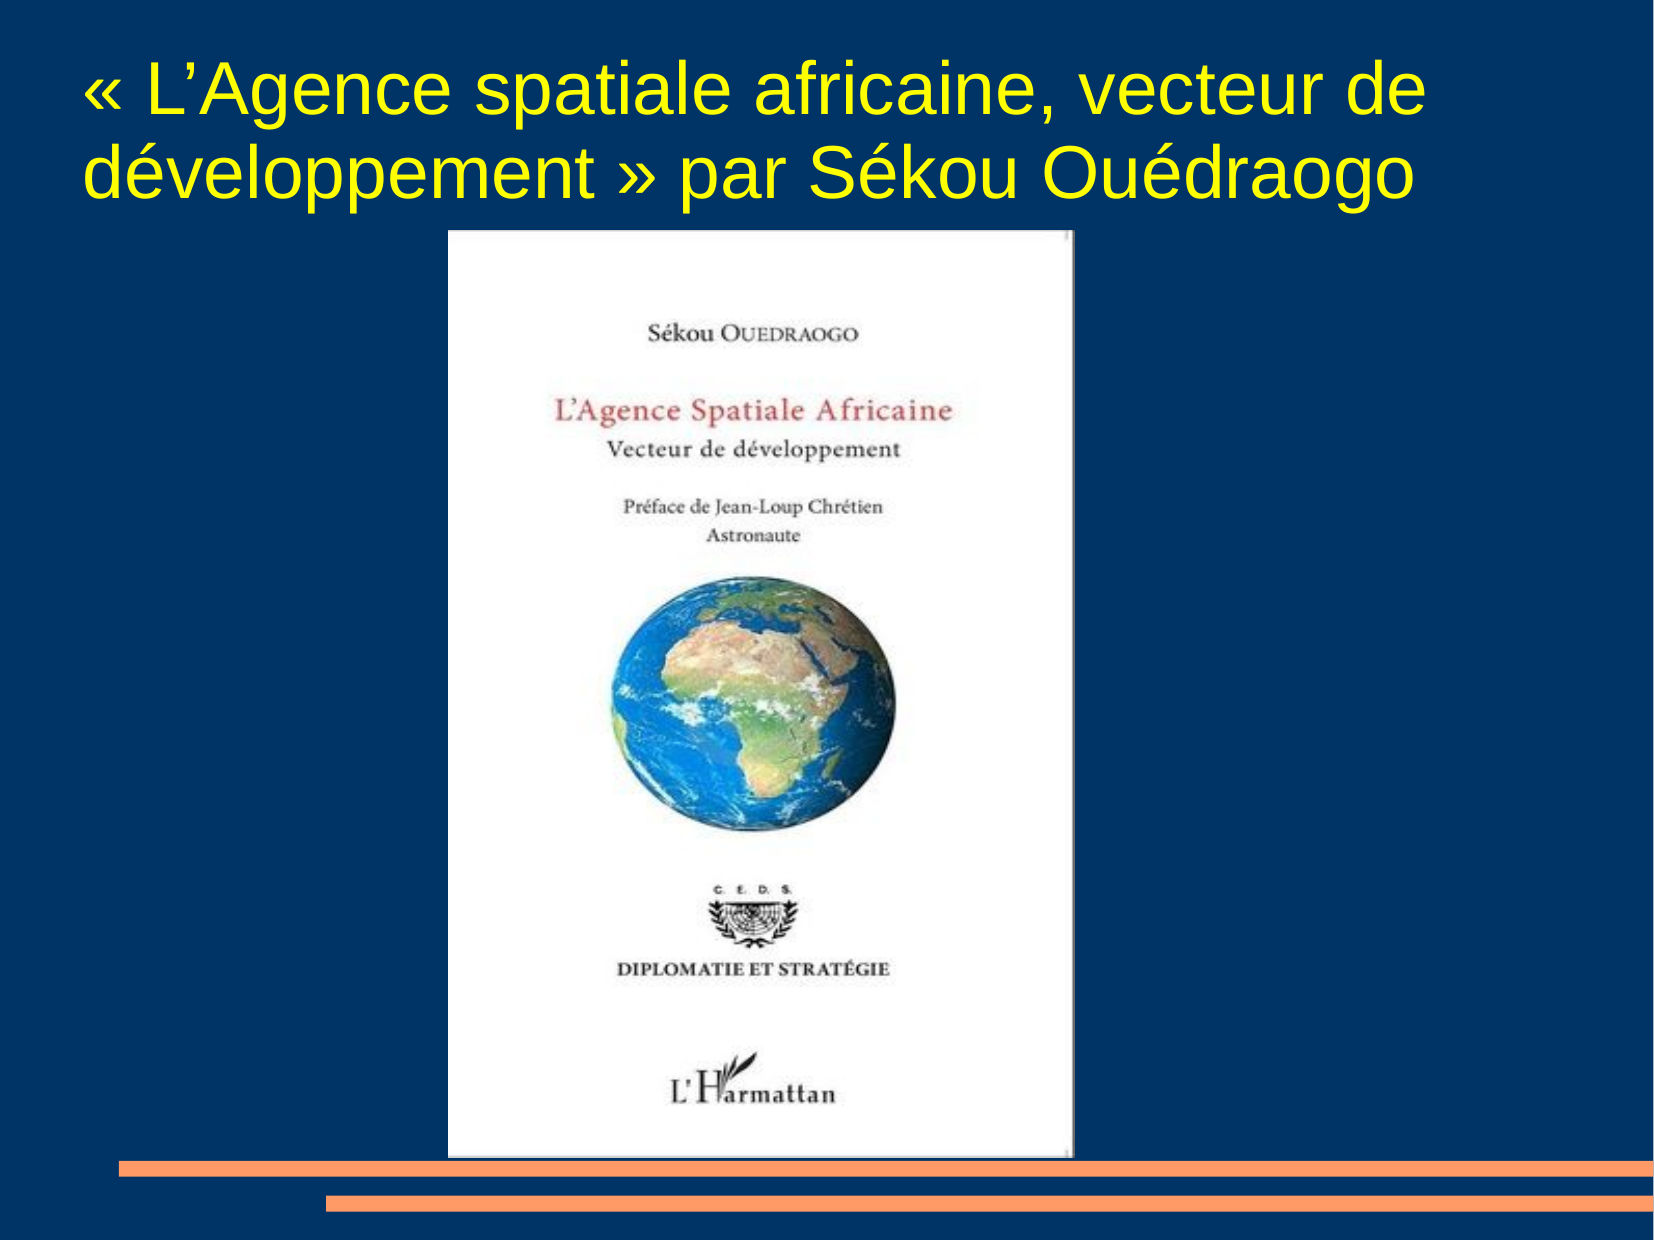

# « L’Agence spatiale africaine, vecteur de développement » par Sékou Ouédraogo